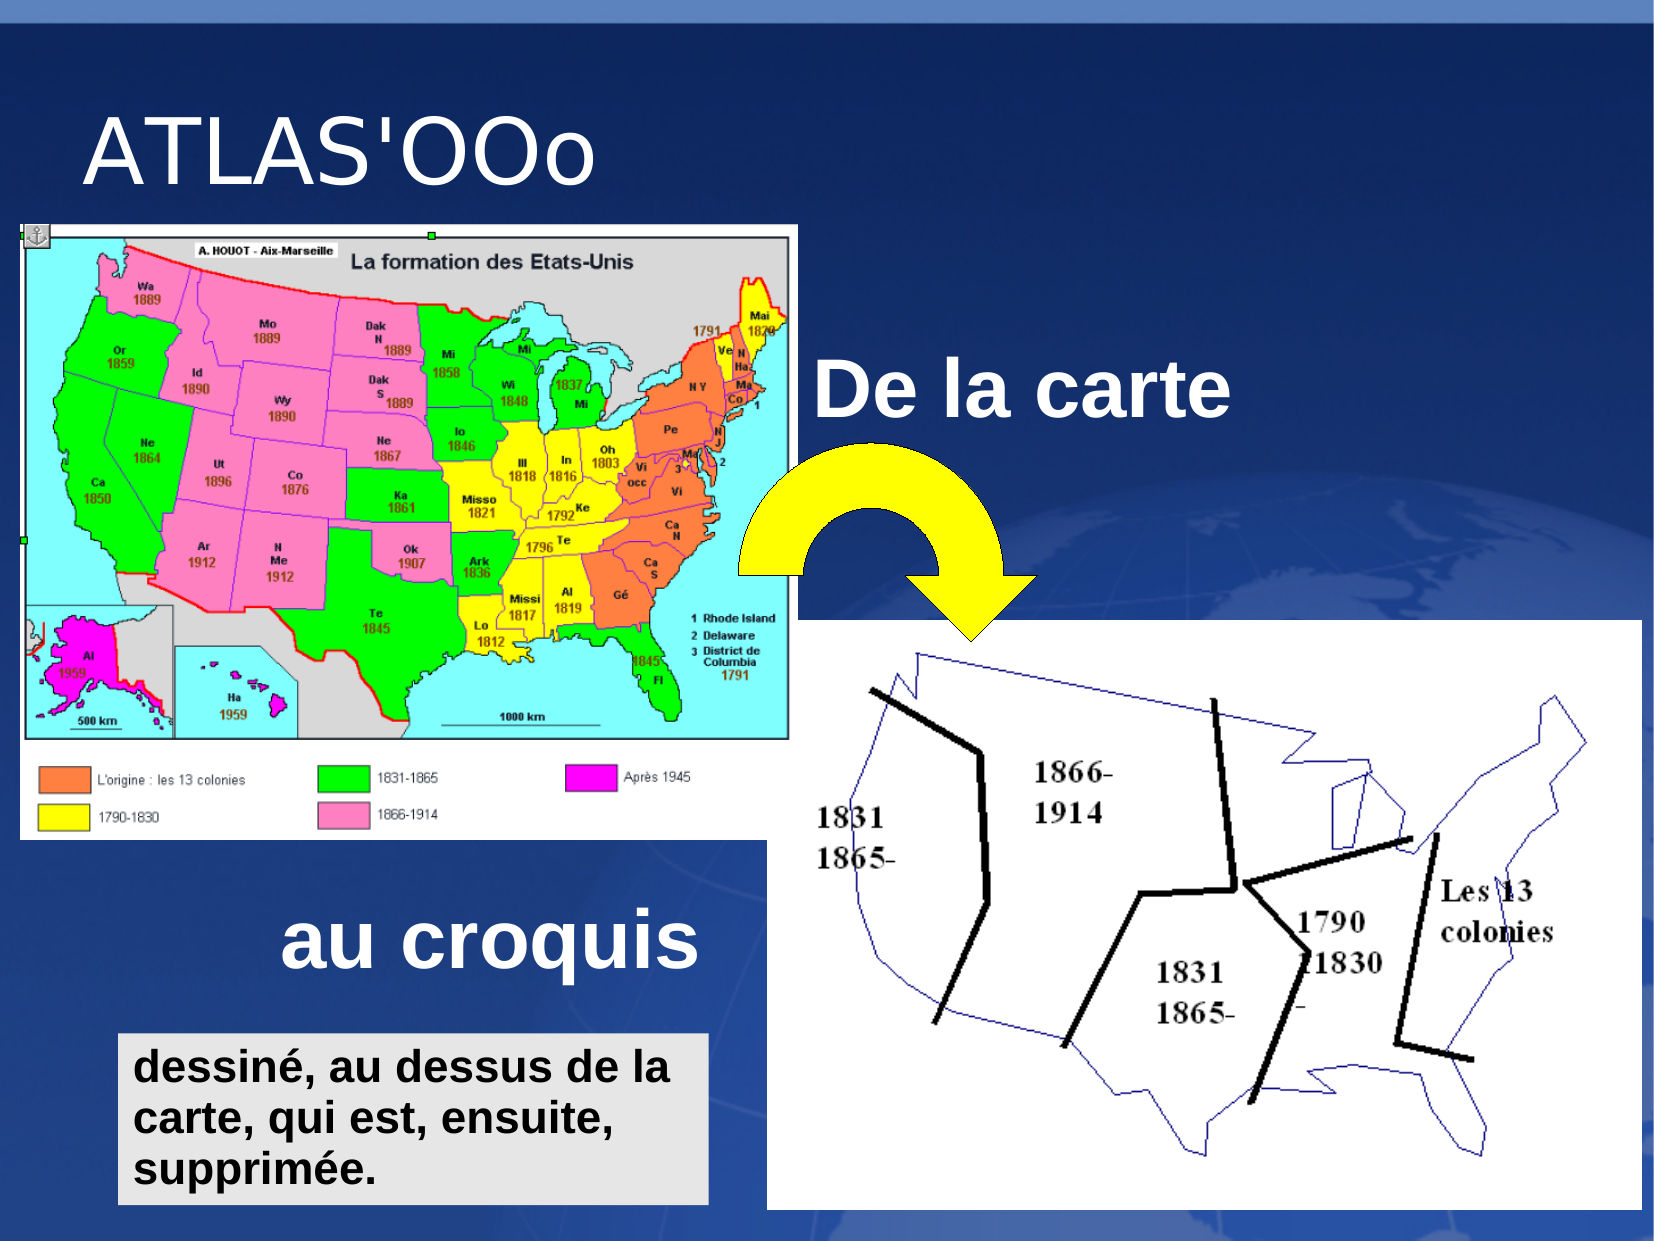

# ATLAS'OOo
De la carte
au croquis
dessiné, au dessus de la carte, qui est, ensuite, supprimée.